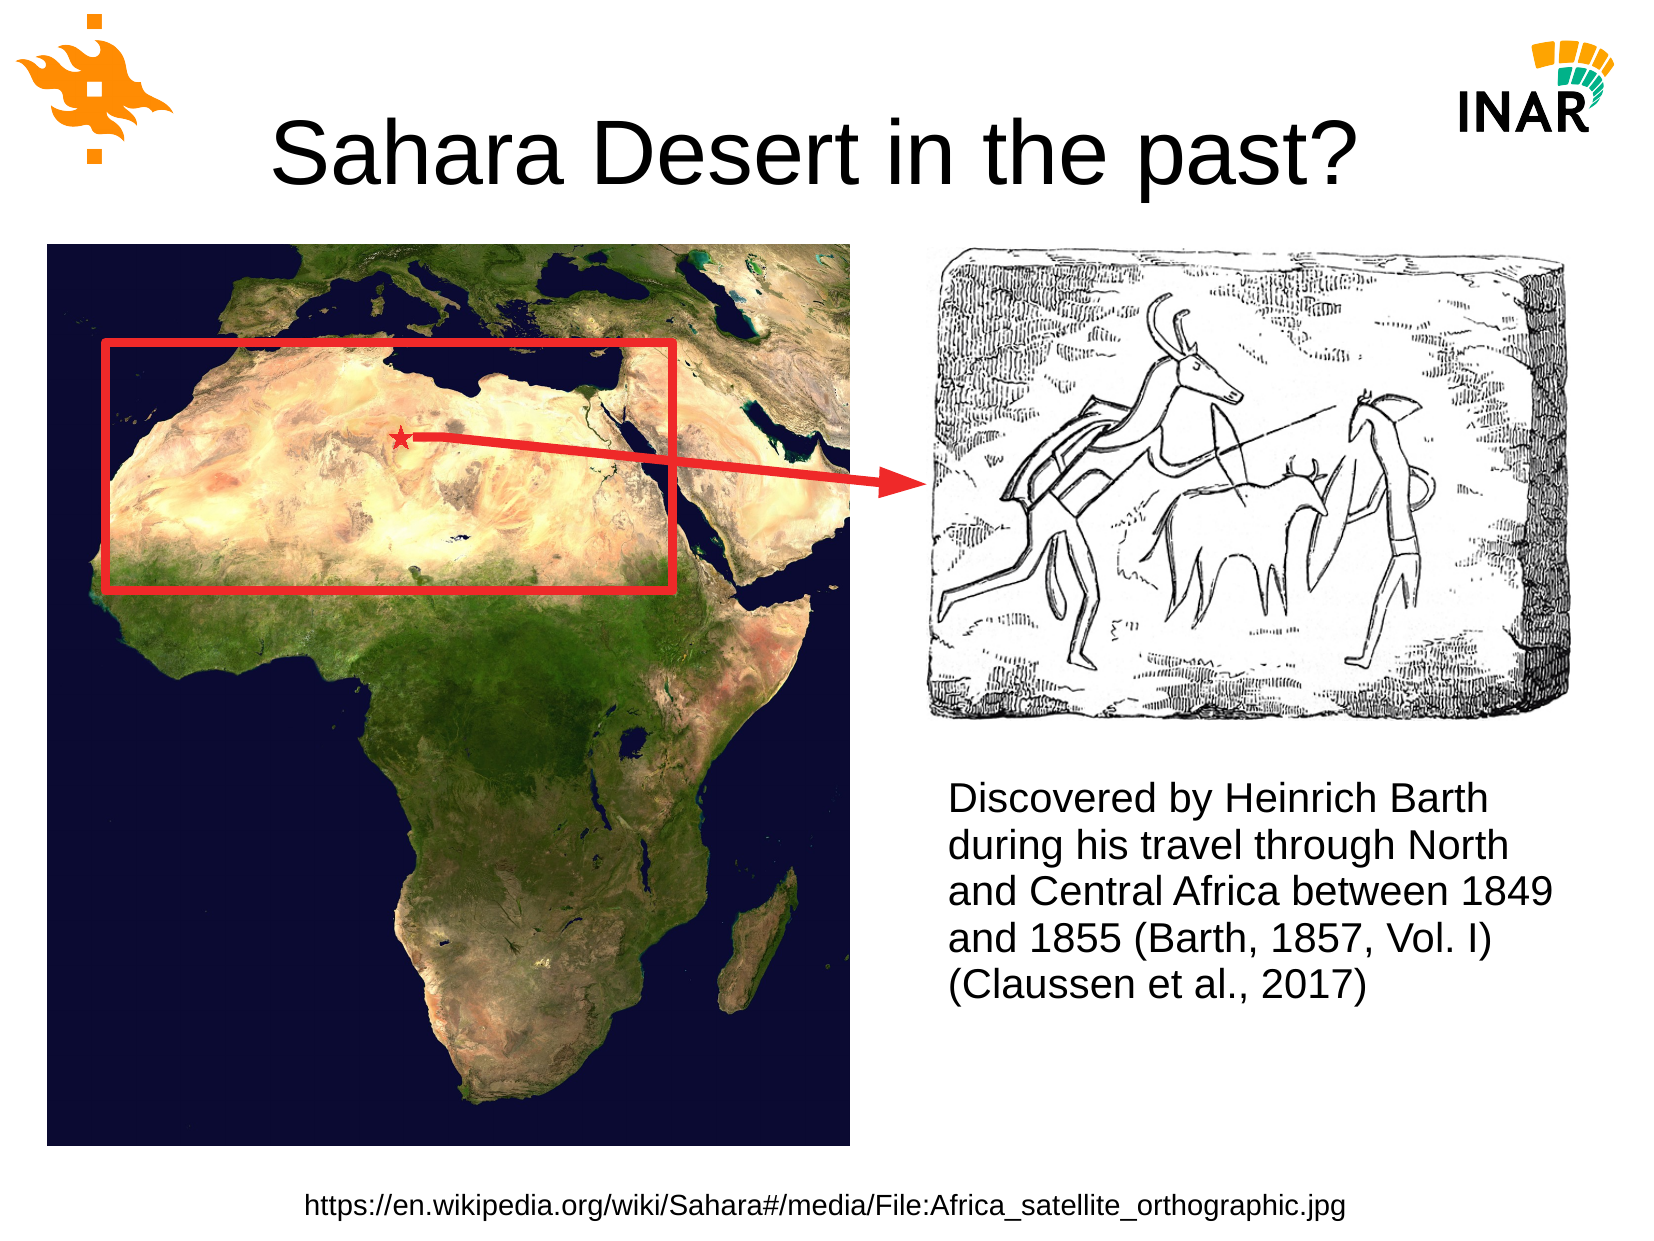

# Sahara Desert in the past?
Discovered by Heinrich Barth during his travel through North and Central Africa between 1849 and 1855 (Barth, 1857, Vol. I) (Claussen et al., 2017)
https://en.wikipedia.org/wiki/Sahara#/media/File:Africa_satellite_orthographic.jpg